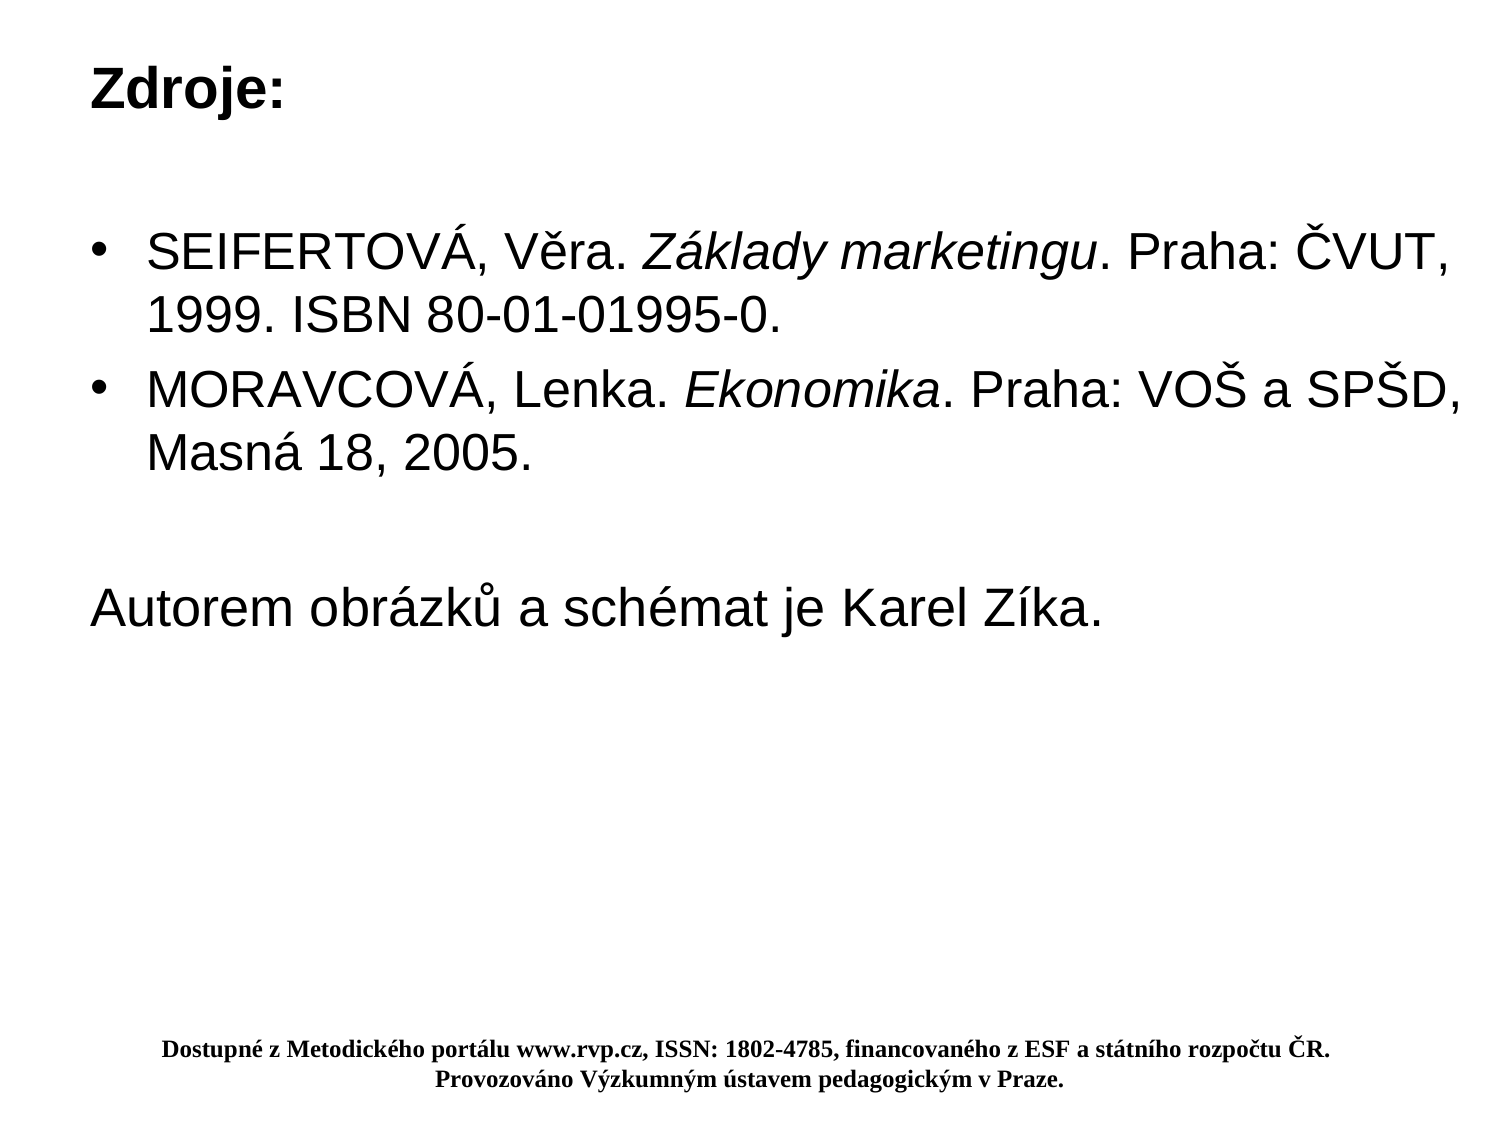

# Zdroje:
SEIFERTOVÁ, Věra. Základy marketingu. Praha: ČVUT, 1999. ISBN 80-01-01995-0.
MORAVCOVÁ, Lenka. Ekonomika. Praha: VOŠ a SPŠD, Masná 18, 2005.
Autorem obrázků a schémat je Karel Zíka.
Dostupné z Metodického portálu www.rvp.cz, ISSN: 1802-4785, financovaného z ESF a státního rozpočtu ČR.
Provozováno Výzkumným ústavem pedagogickým v Praze.